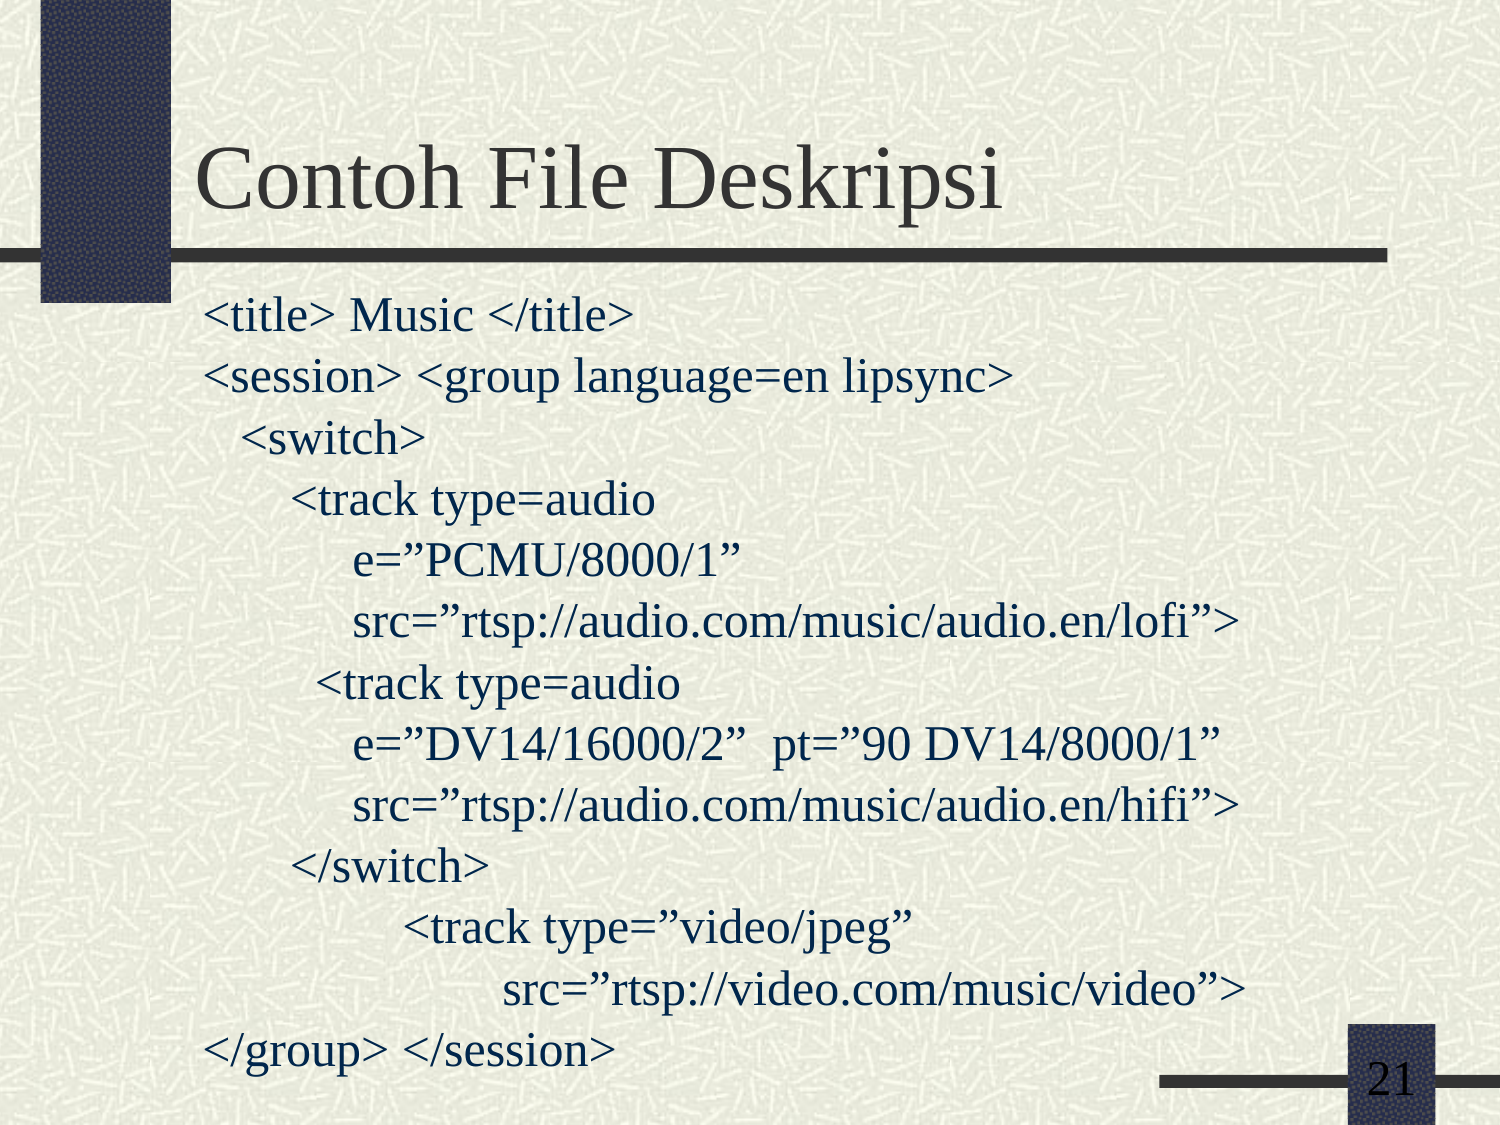

# Contoh File Deskripsi
<title> Music </title>
<session> <group language=en lipsync>
 <switch>
 <track type=audio
	e=”PCMU/8000/1”
	src=”rtsp://audio.com/music/audio.en/lofi”>
 <track type=audio
	e=”DV14/16000/2” pt=”90 DV14/8000/1”
	src=”rtsp://audio.com/music/audio.en/hifi”>
 </switch>
	 <track type=”video/jpeg”
		src=”rtsp://video.com/music/video”>
</group> </session>
21